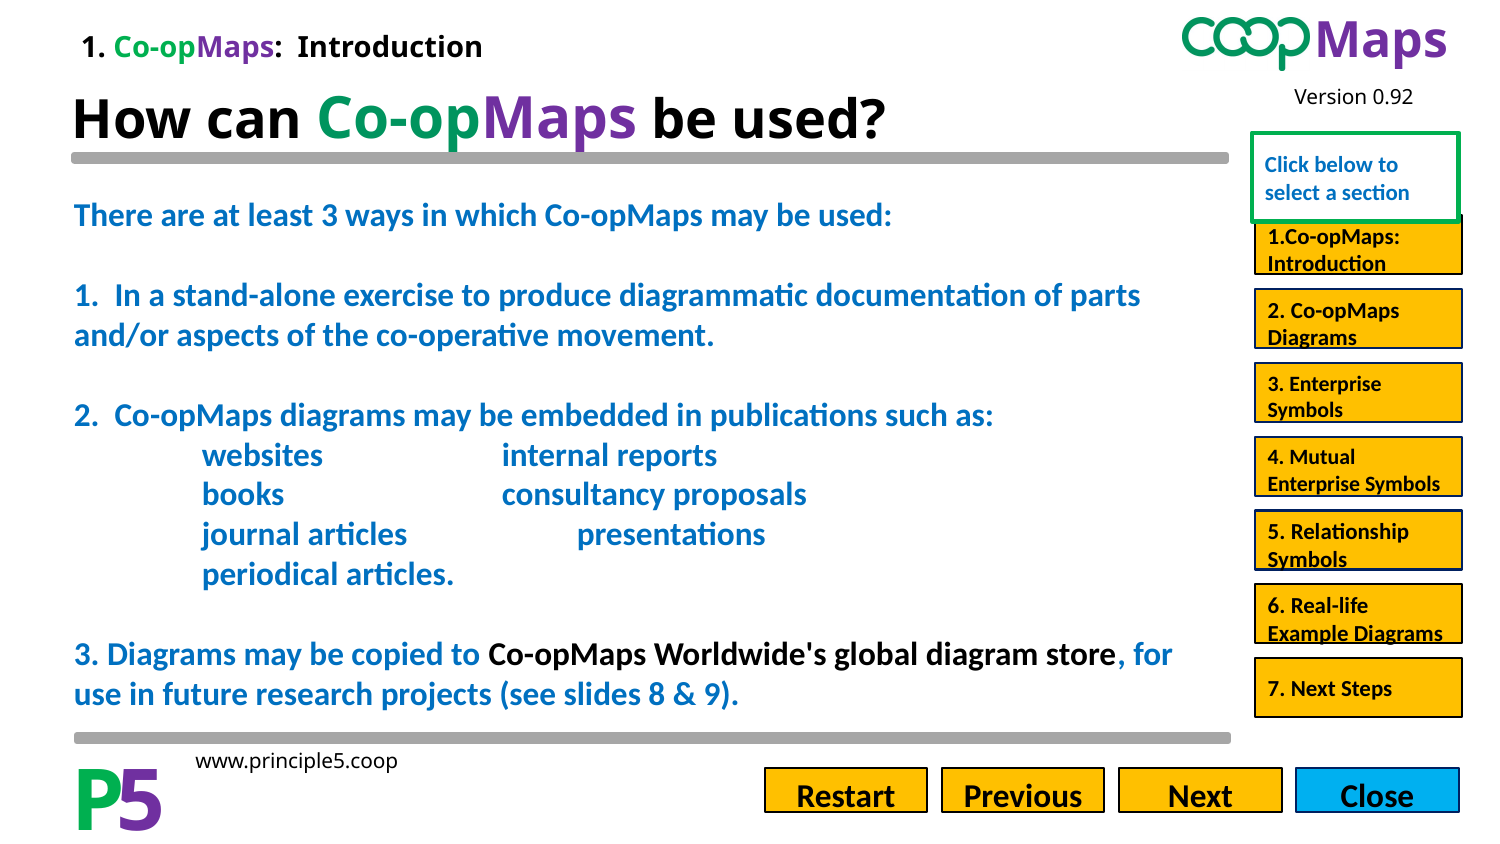

Maps
1. Co-opMaps: Introduction
How can Co-opMaps be used?
Version 0.92
Click below to select a section
There are at least 3 ways in which Co-opMaps may be used:
1. In a stand-alone exercise to produce diagrammatic documentation of parts and/or aspects of the co-operative movement.
2. Co-opMaps diagrams may be embedded in publications such as:
websites		 	internal reports
books		 	consultancy proposals
journal articles 		presentations
periodical articles.
3. Diagrams may be copied to Co-opMaps Worldwide's global diagram store, for use in future research projects (see slides 8 & 9).
1.Co-opMaps: Introduction
2. Co-opMaps Diagrams
3. Enterprise Symbols
4. Mutual Enterprise Symbols
5. Relationship Symbols
6. Real-life Example Diagrams
7. Next Steps
P
5
 www.principle5.coop
Restart
Previous
Next
Close